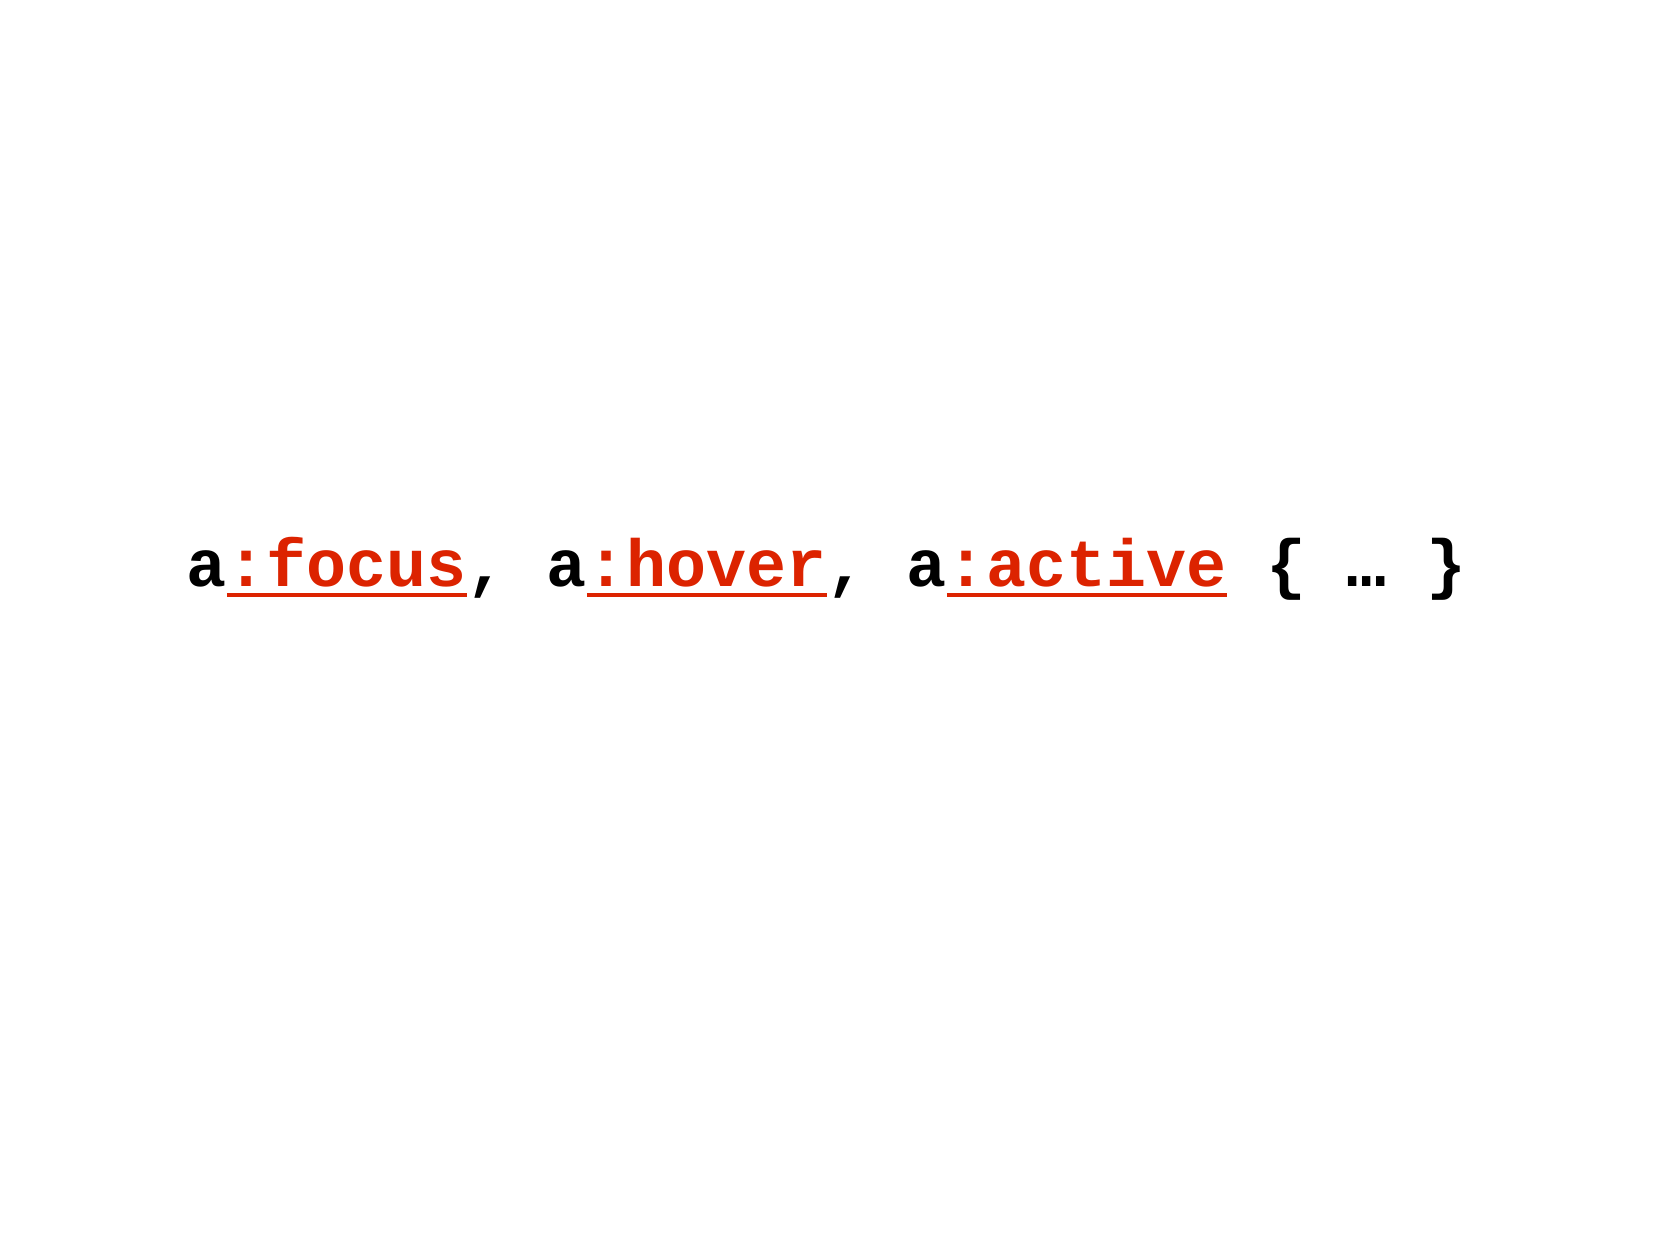

# a:focus, a:hover, a:active { … }